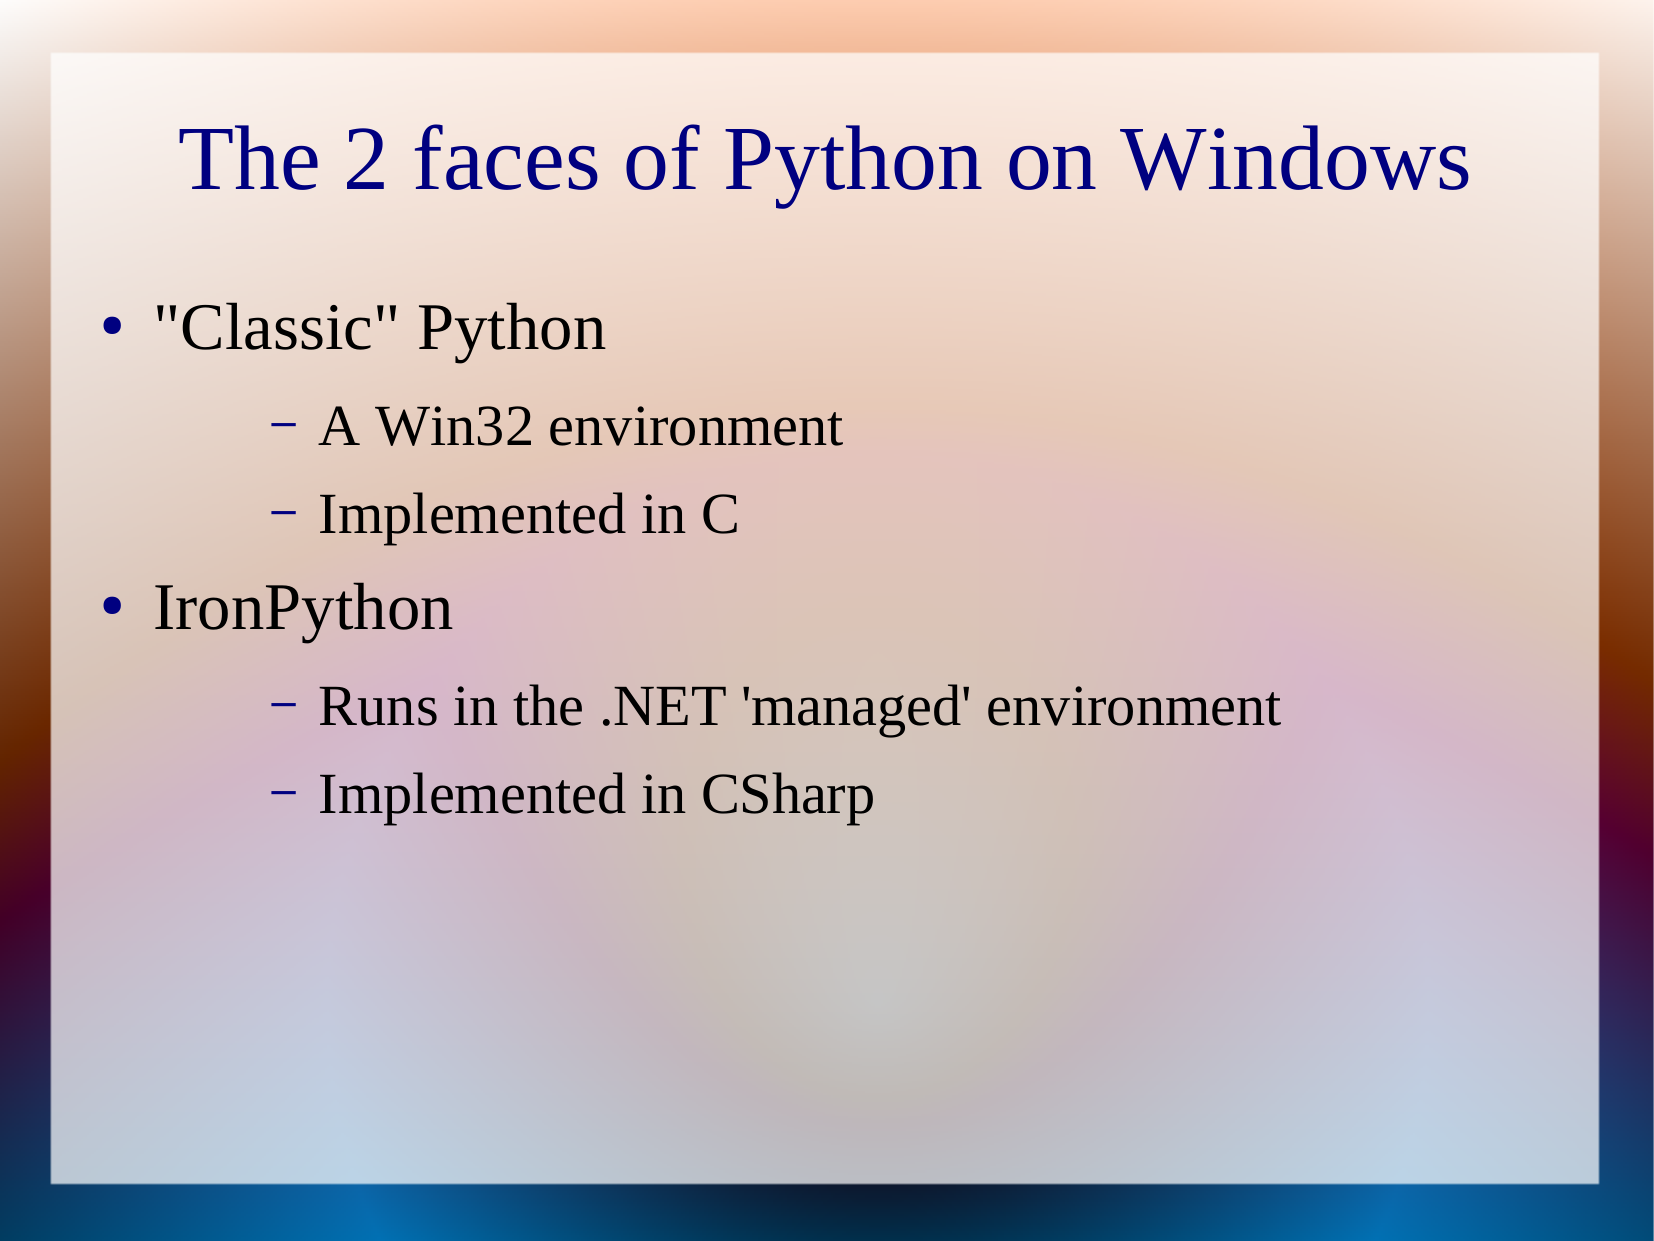

# The 2 faces of Python on Windows
"Classic" Python
A Win32 environment
Implemented in C
IronPython
Runs in the .NET 'managed' environment
Implemented in CSharp